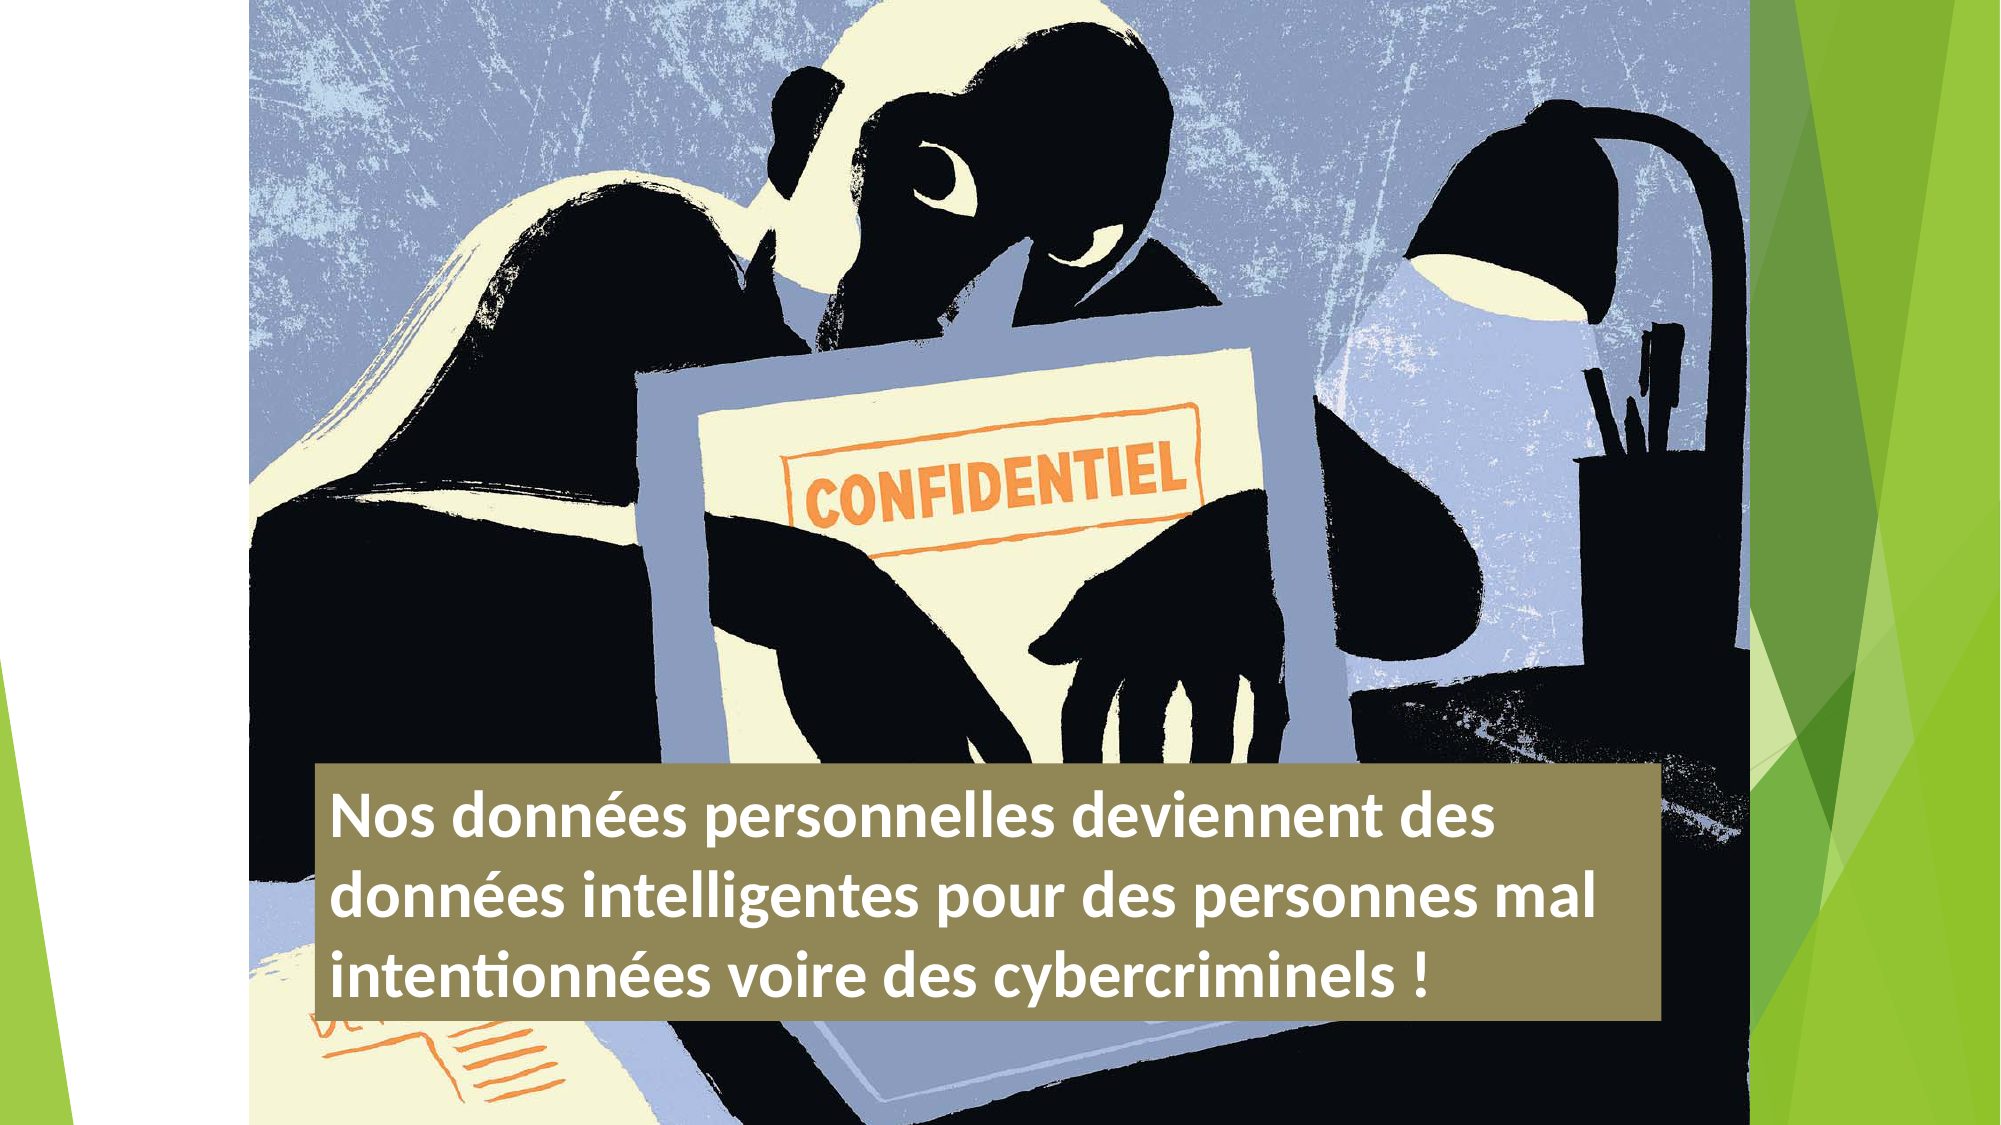

#
Nos données personnelles deviennent des données intelligentes pour des personnes mal intentionnées voire des cybercriminels !